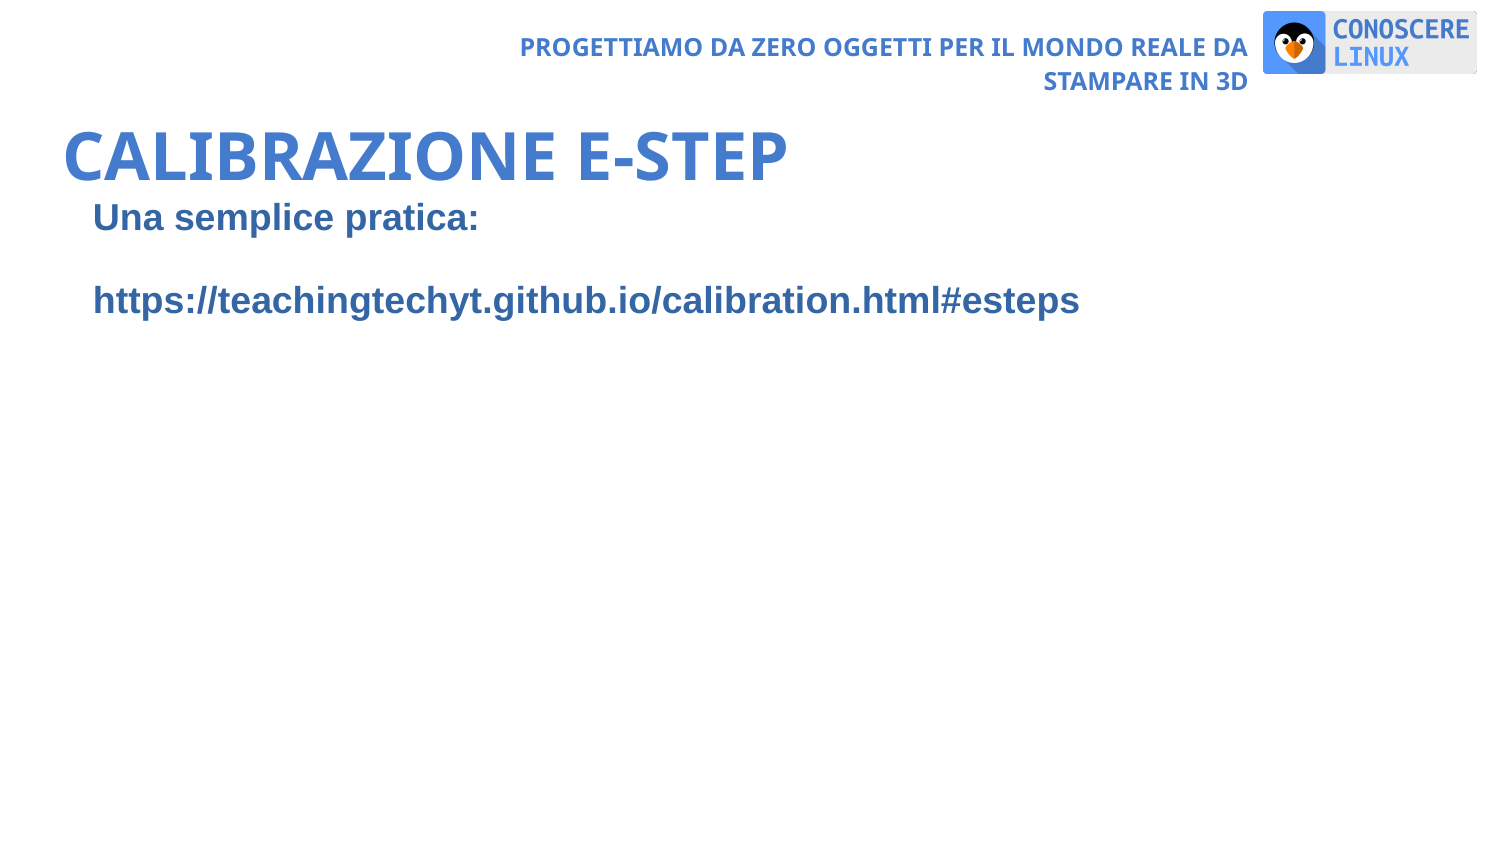

PROGETTIAMO DA ZERO OGGETTI PER IL MONDO REALE DA STAMPARE IN 3D
CALIBRAZIONE E-STEP
Una semplice pratica:
https://teachingtechyt.github.io/calibration.html#esteps